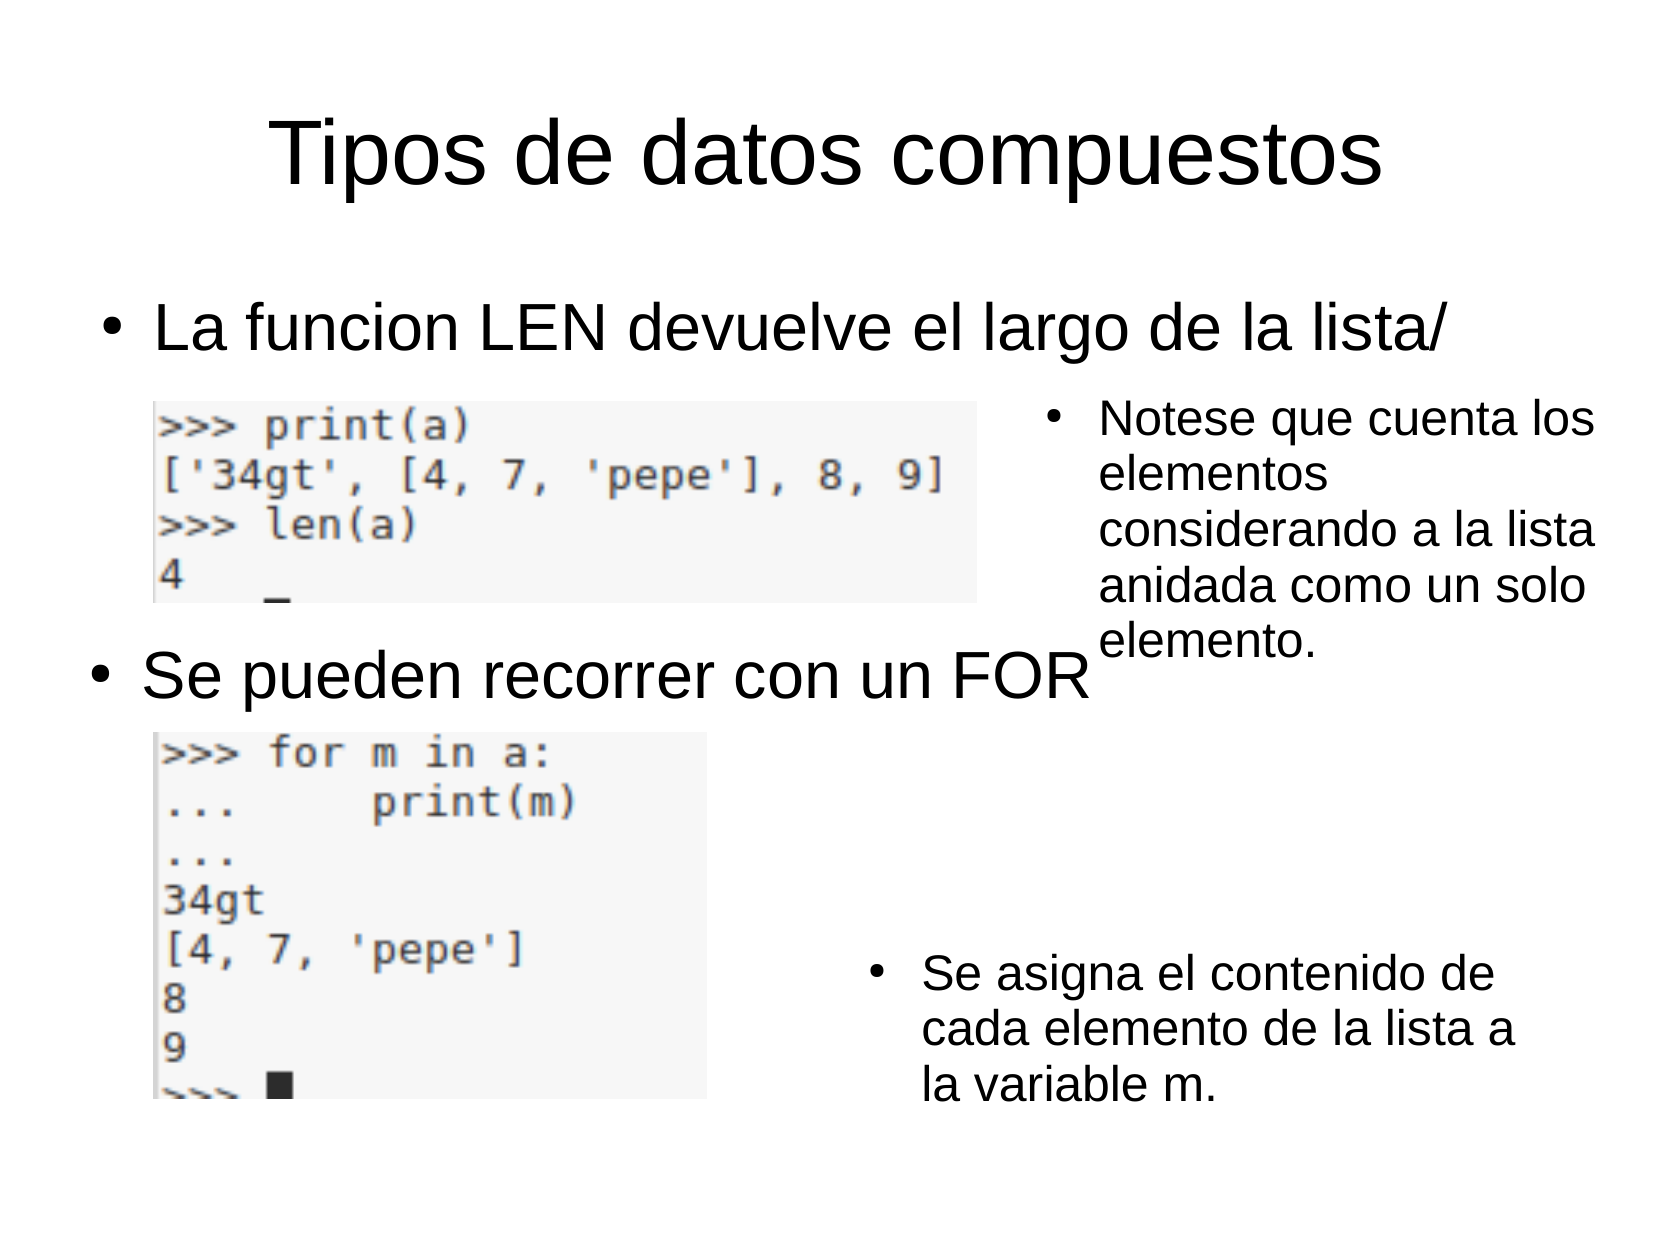

# Tipos de datos compuestos
La funcion LEN devuelve el largo de la lista/
Notese que cuenta los elementos considerando a la lista anidada como un solo elemento.
Se pueden recorrer con un FOR
Se asigna el contenido de cada elemento de la lista a la variable m.